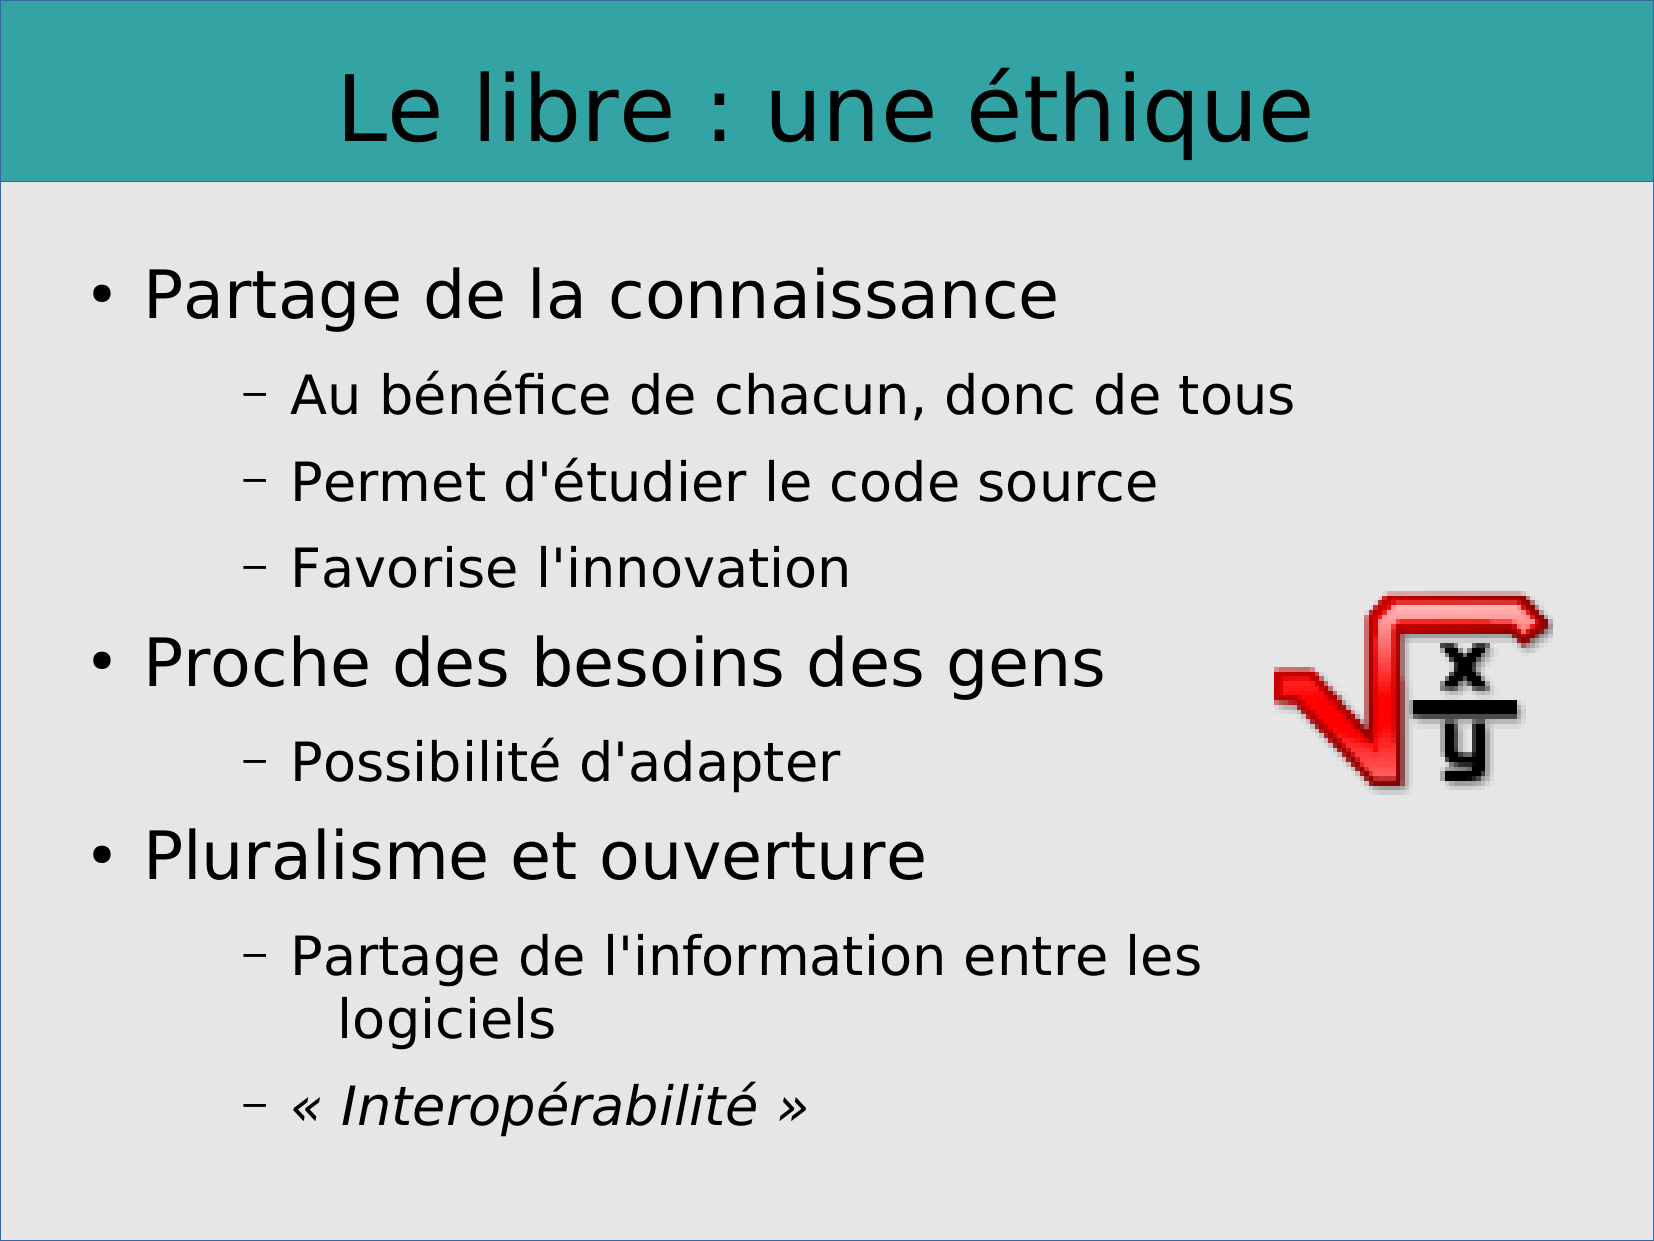

# Le libre : une éthique
Partage de la connaissance
Au bénéfice de chacun, donc de tous
Permet d'étudier le code source
Favorise l'innovation
Proche des besoins des gens
Possibilité d'adapter
Pluralisme et ouverture
Partage de l'information entre les logiciels
« Interopérabilité »